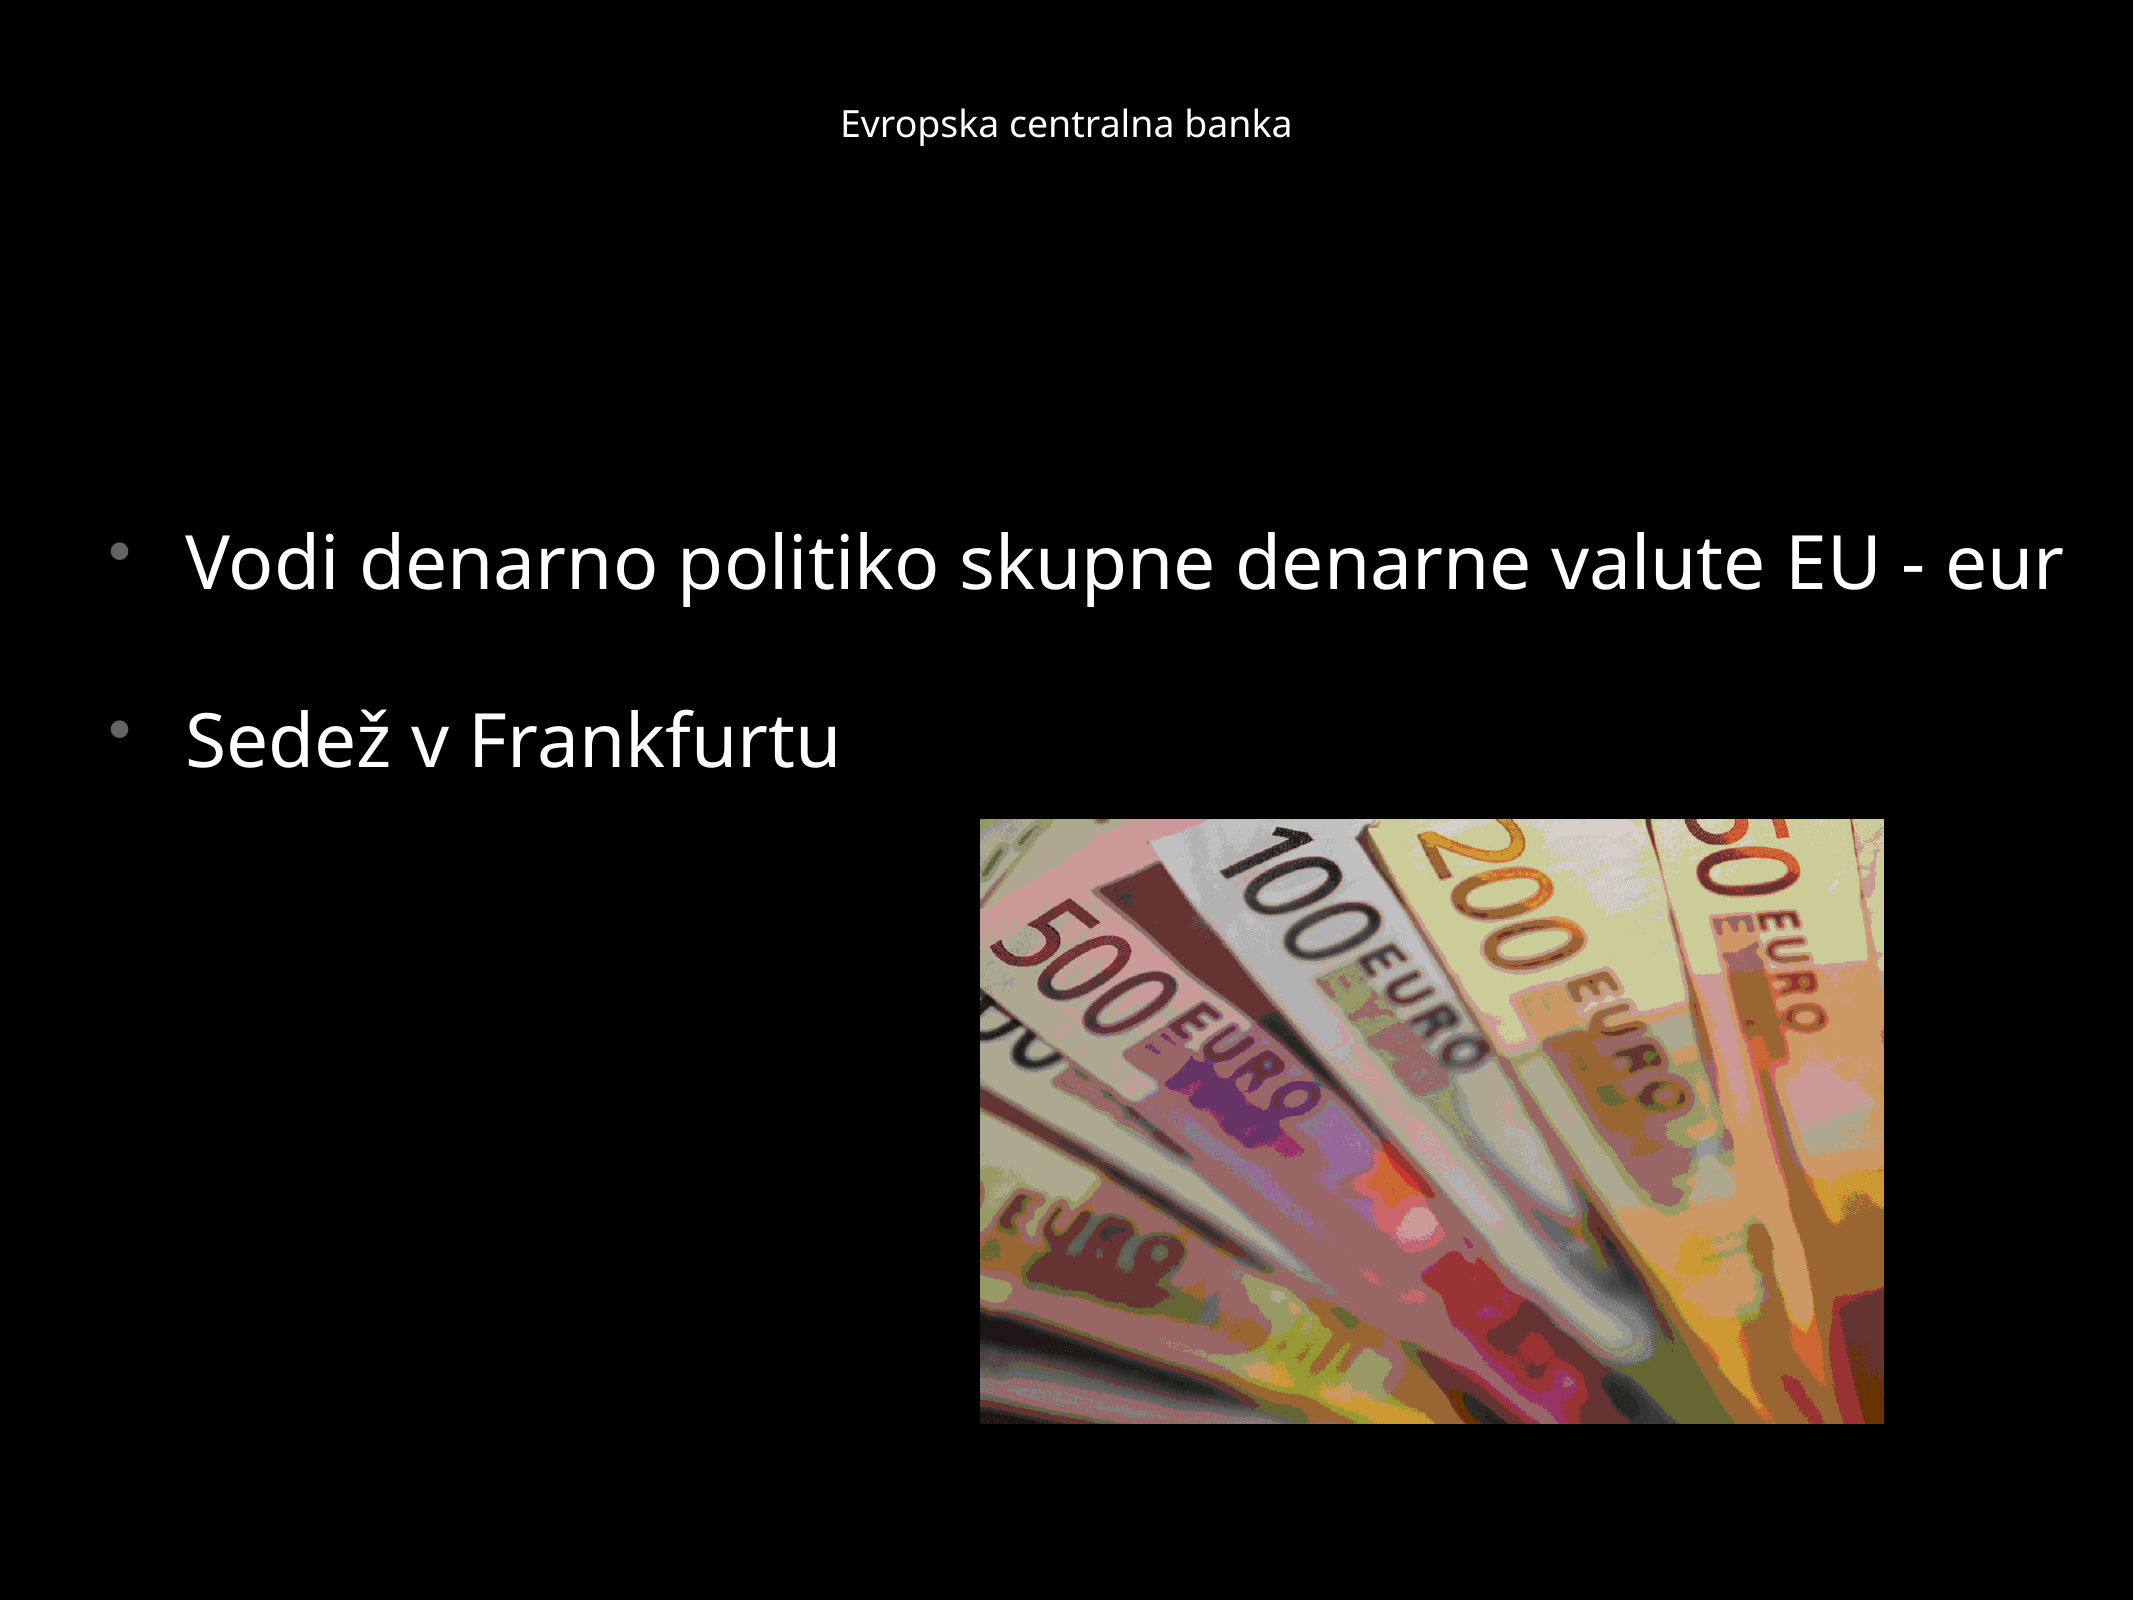

# Evropska centralna banka
Vodi denarno politiko skupne denarne valute EU - eur
Sedež v Frankfurtu